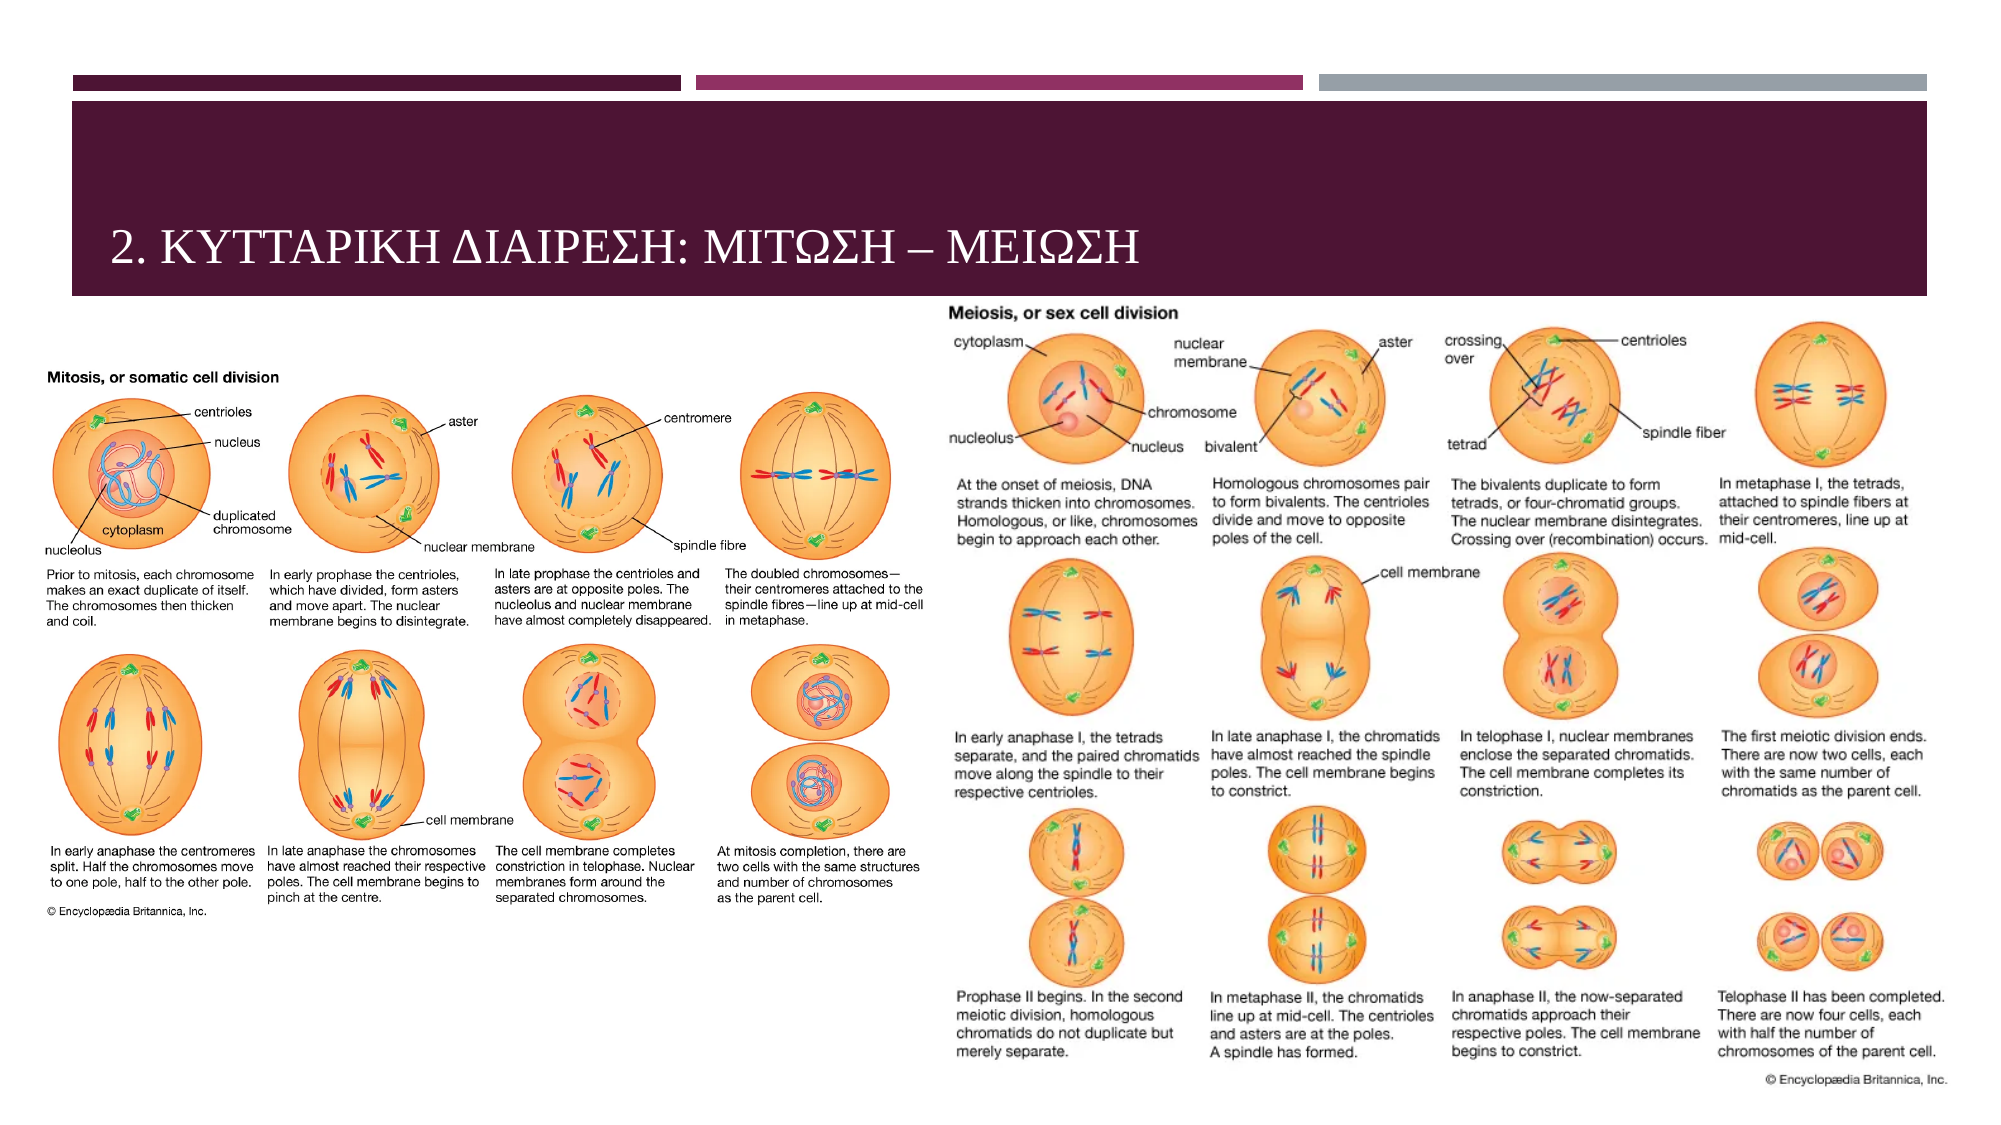

# 2. ΚΥΤΤΑΡΙΚΗ ΔΙΑΙΡΕΣΗ: ΜΙΤΩΣΗ – ΜΕΙΩΣΗ